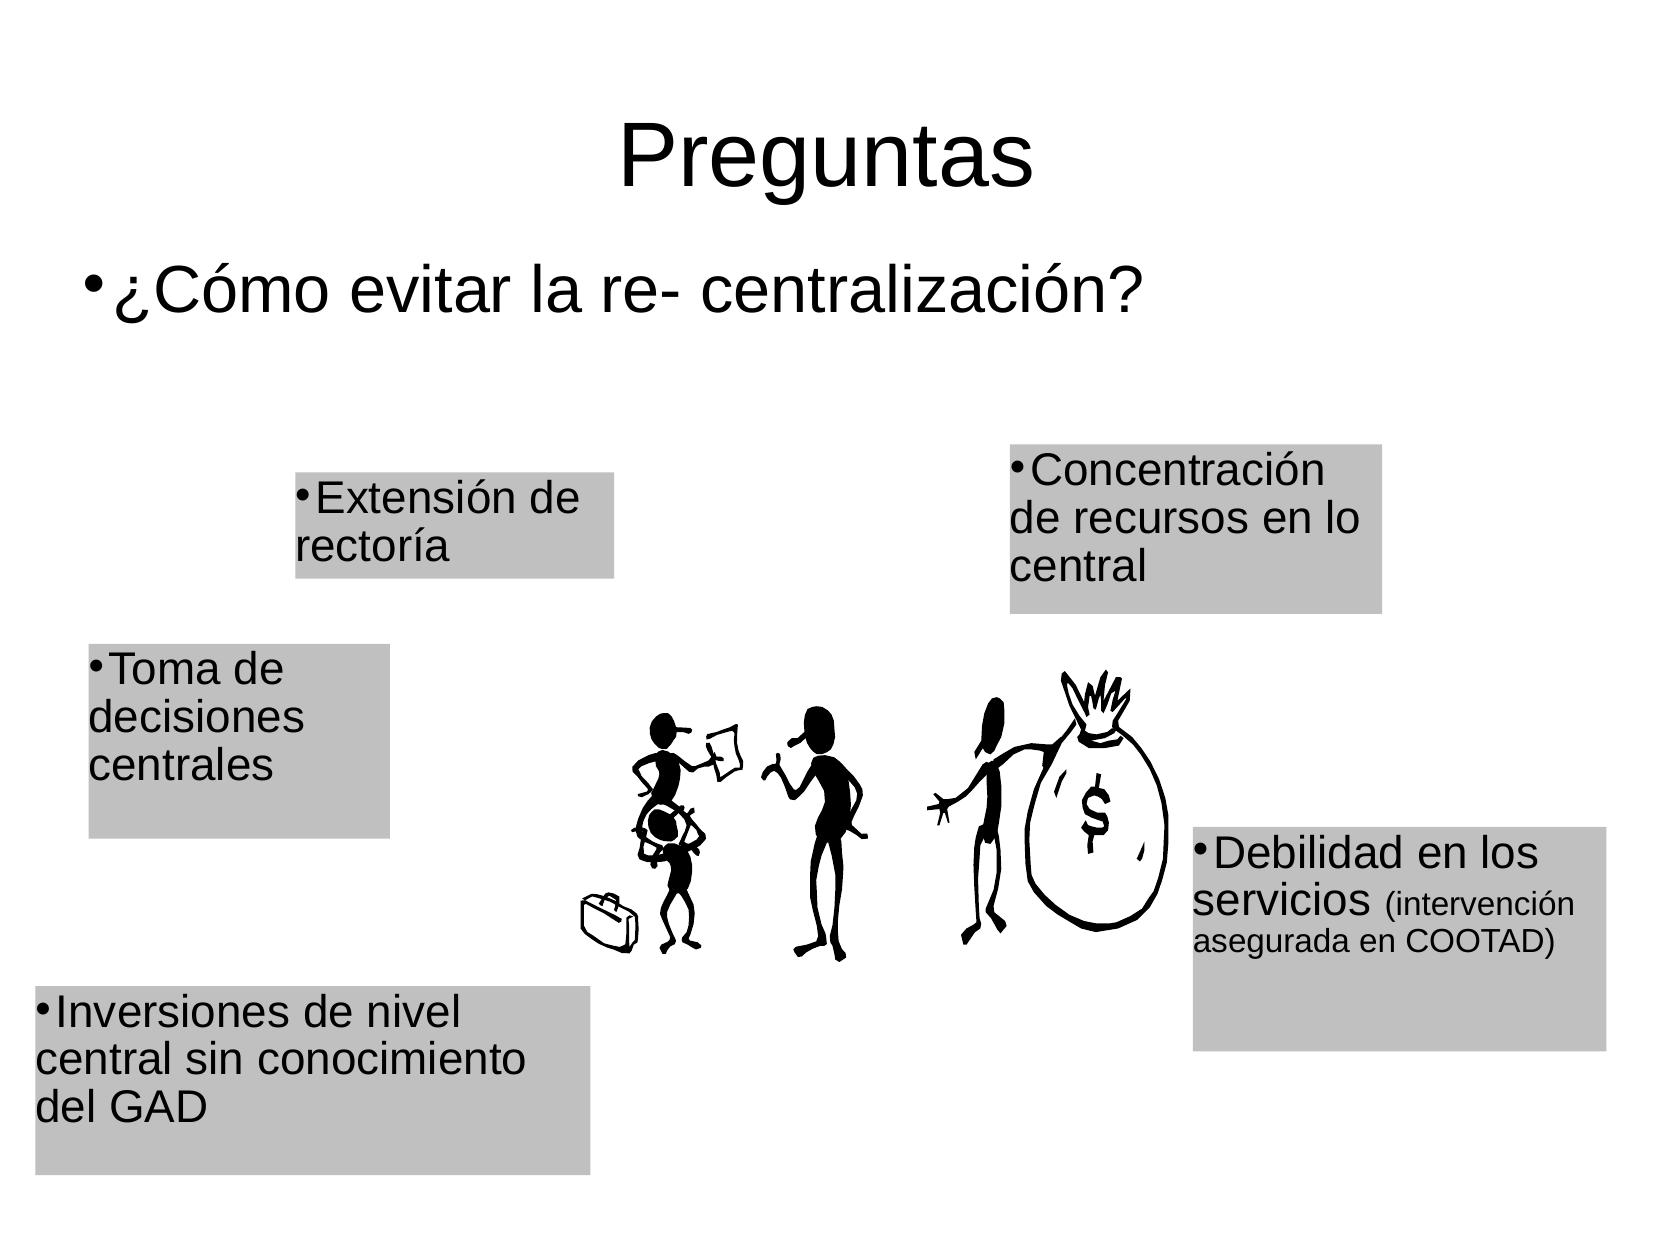

# Preguntas
¿Cómo evitar la re- centralización?
Concentración de recursos en lo central
Extensión de rectoría
Toma de decisiones centrales
Debilidad en los servicios (intervención asegurada en COOTAD)
Inversiones de nivel central sin conocimiento del GAD